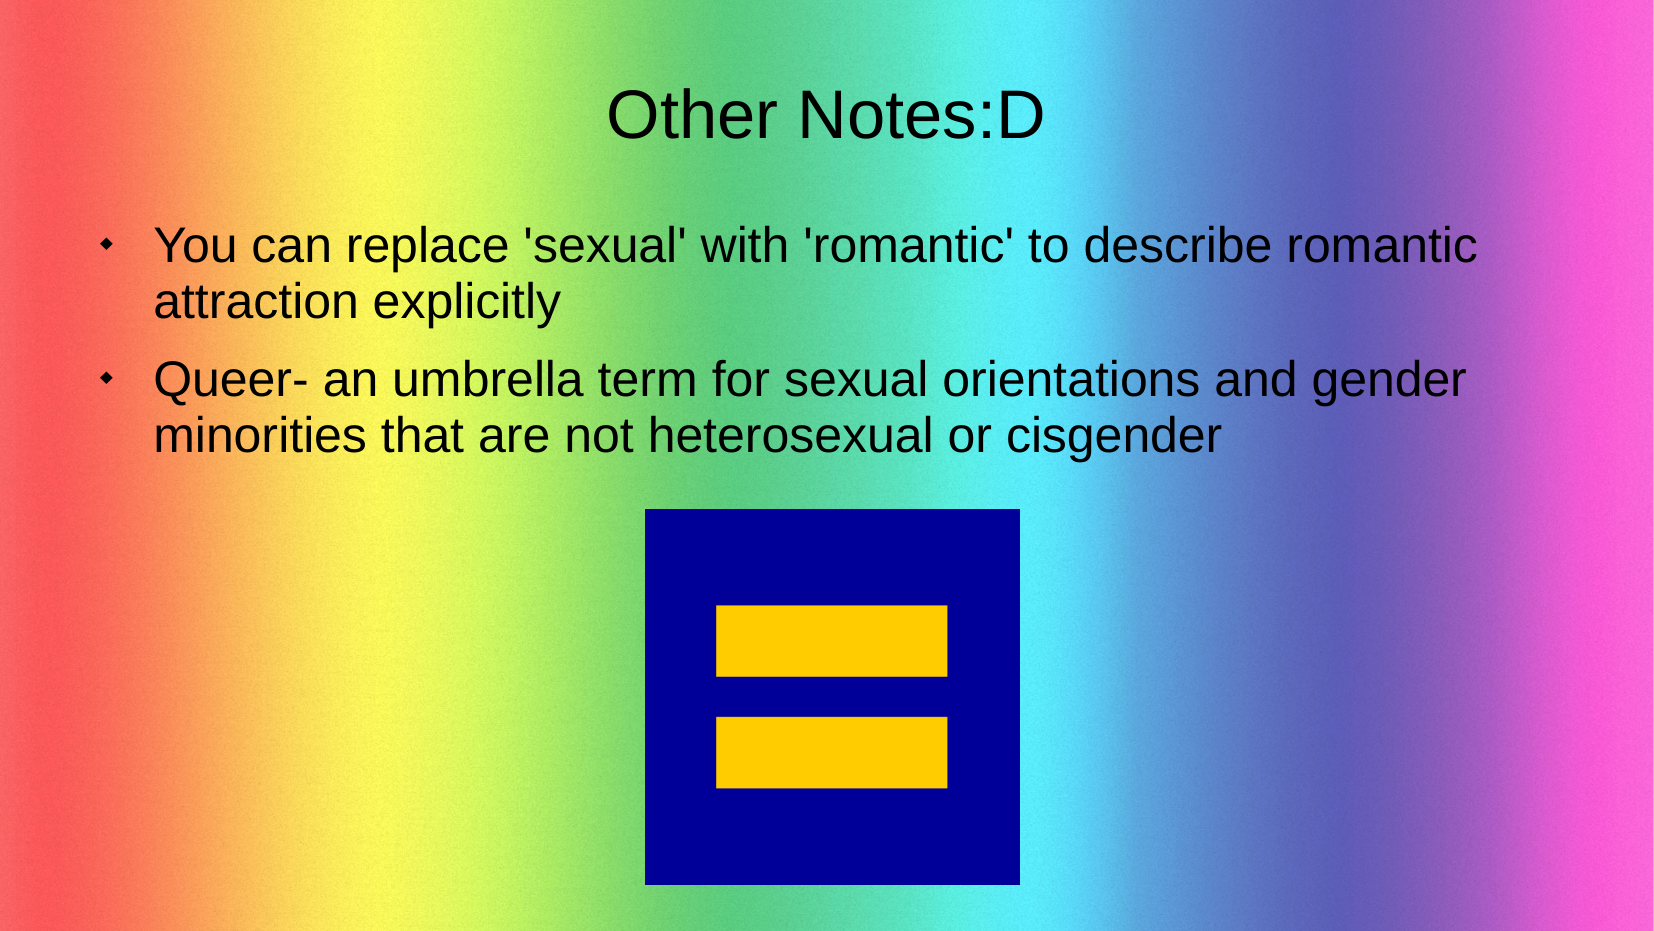

# Other Notes:D
You can replace 'sexual' with 'romantic' to describe romantic attraction explicitly
Queer- an umbrella term for sexual orientations and gender minorities that are not heterosexual or cisgender